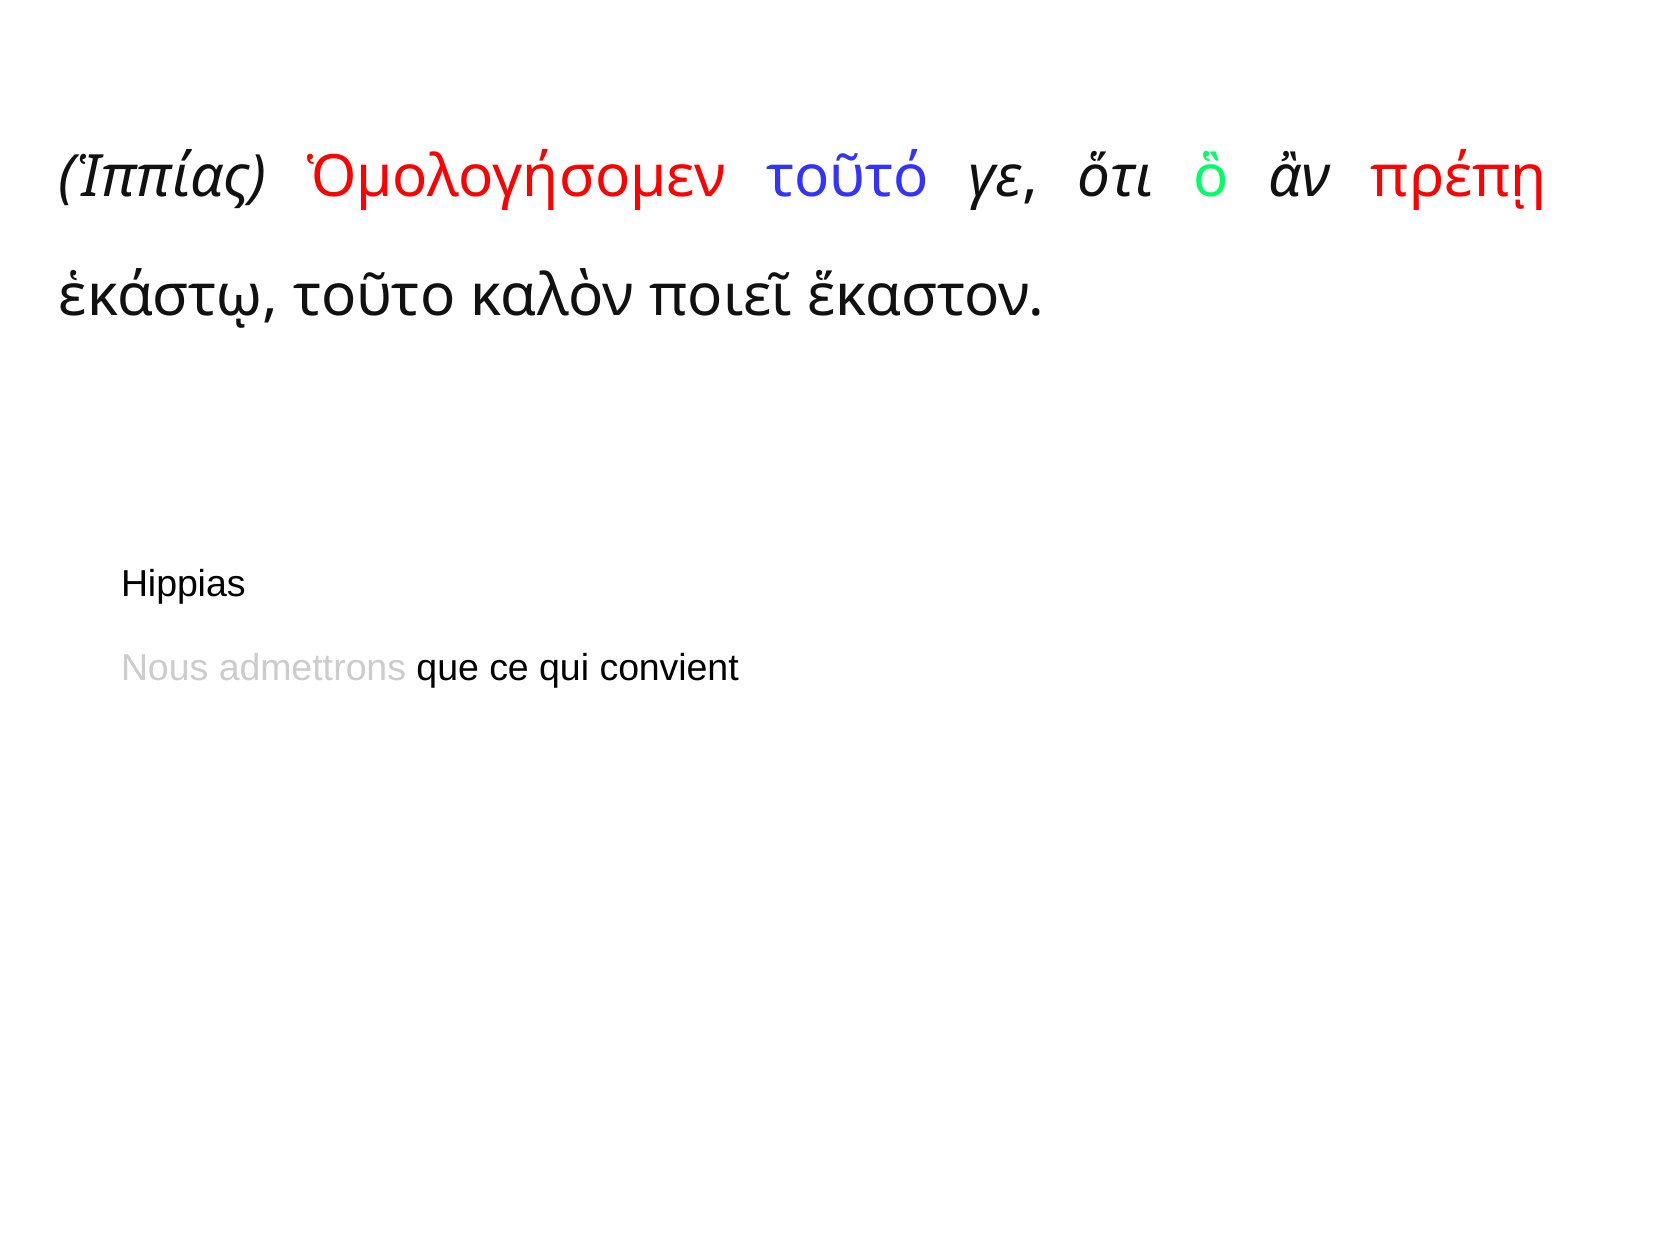

# (Ἱππίας) Ὁμολογήσομεν τοῦτό γε, ὅτι ὃ ἂν πρέπῃ ἑκάστῳ, τοῦτο καλὸν ποιεῖ ἕκαστον.
Hippias
Nous admettrons que ce qui convient